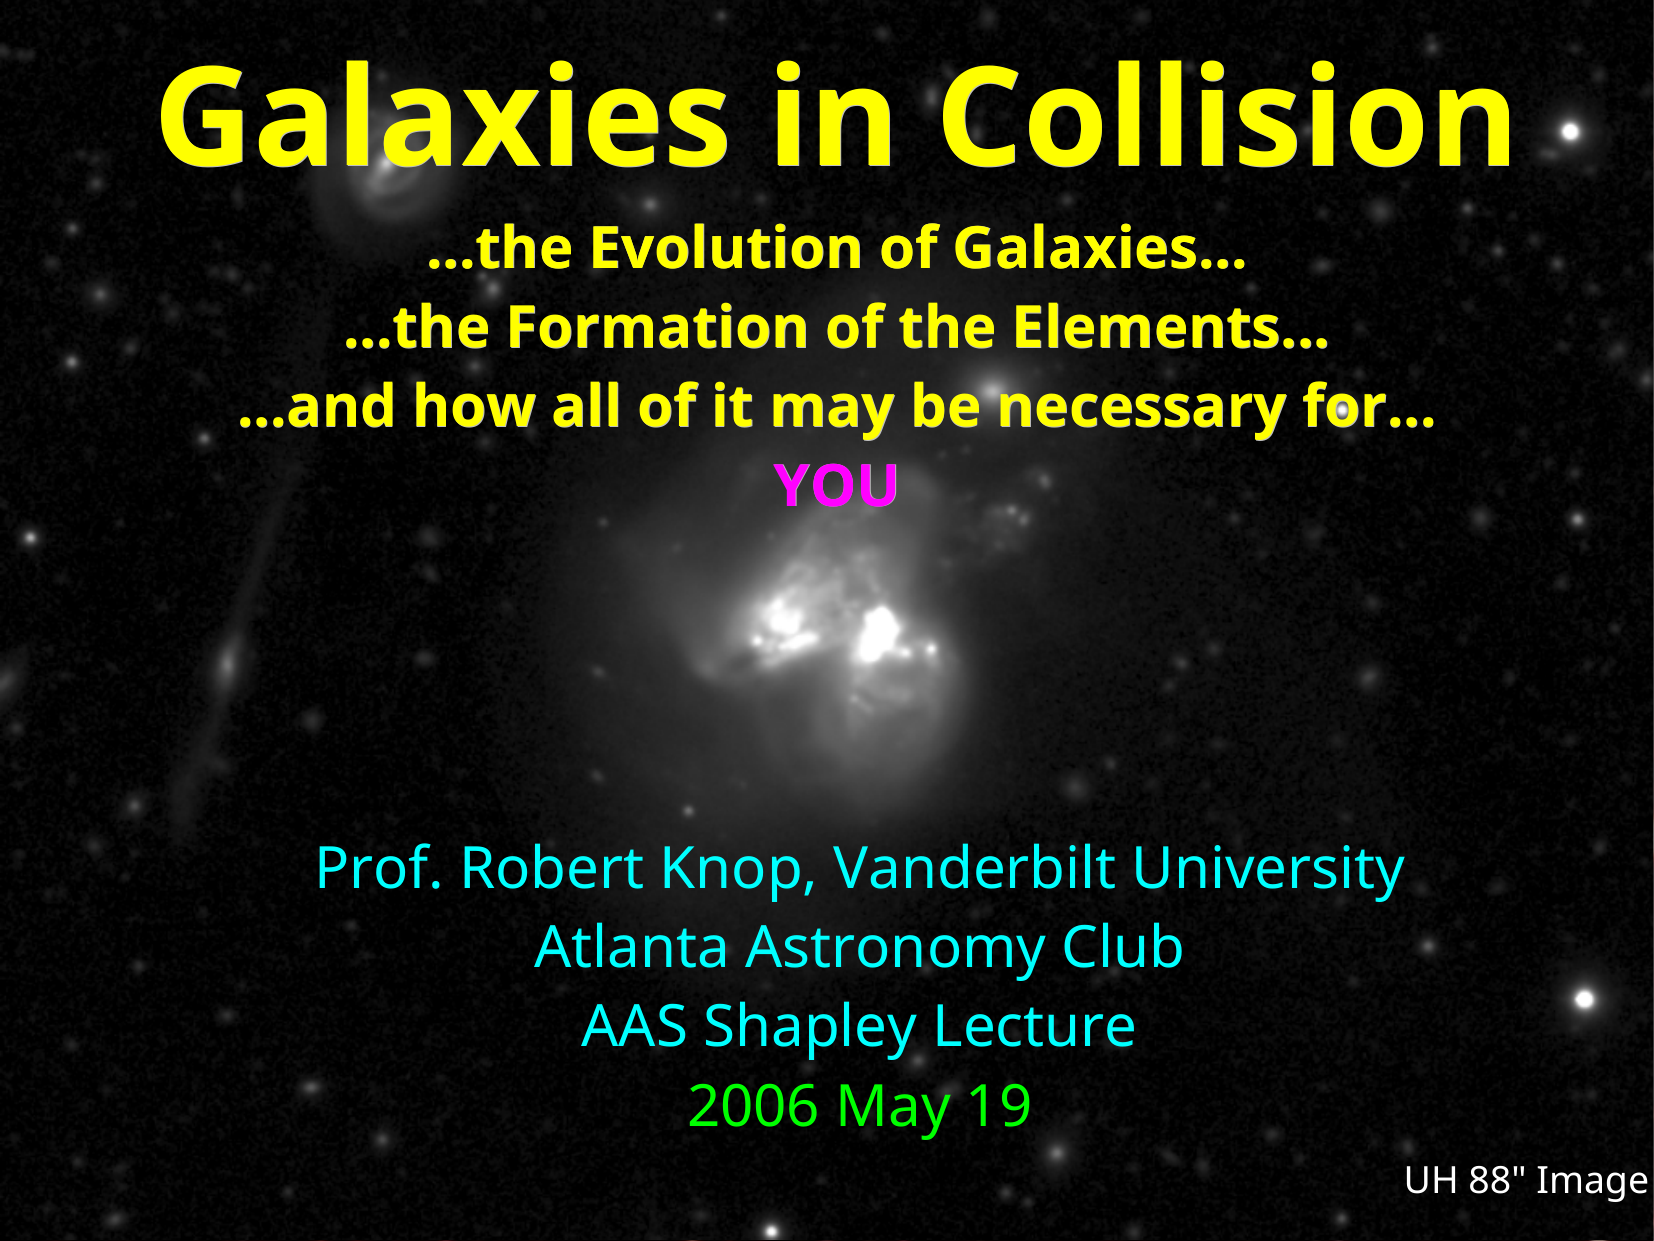

Galaxies in Collision
...the Evolution of Galaxies...
...the Formation of the Elements...
...and how all of it may be necessary for...
YOU
Prof. Robert Knop, Vanderbilt University
Atlanta Astronomy Club
AAS Shapley Lecture
2006 May 19
UH 88" Image